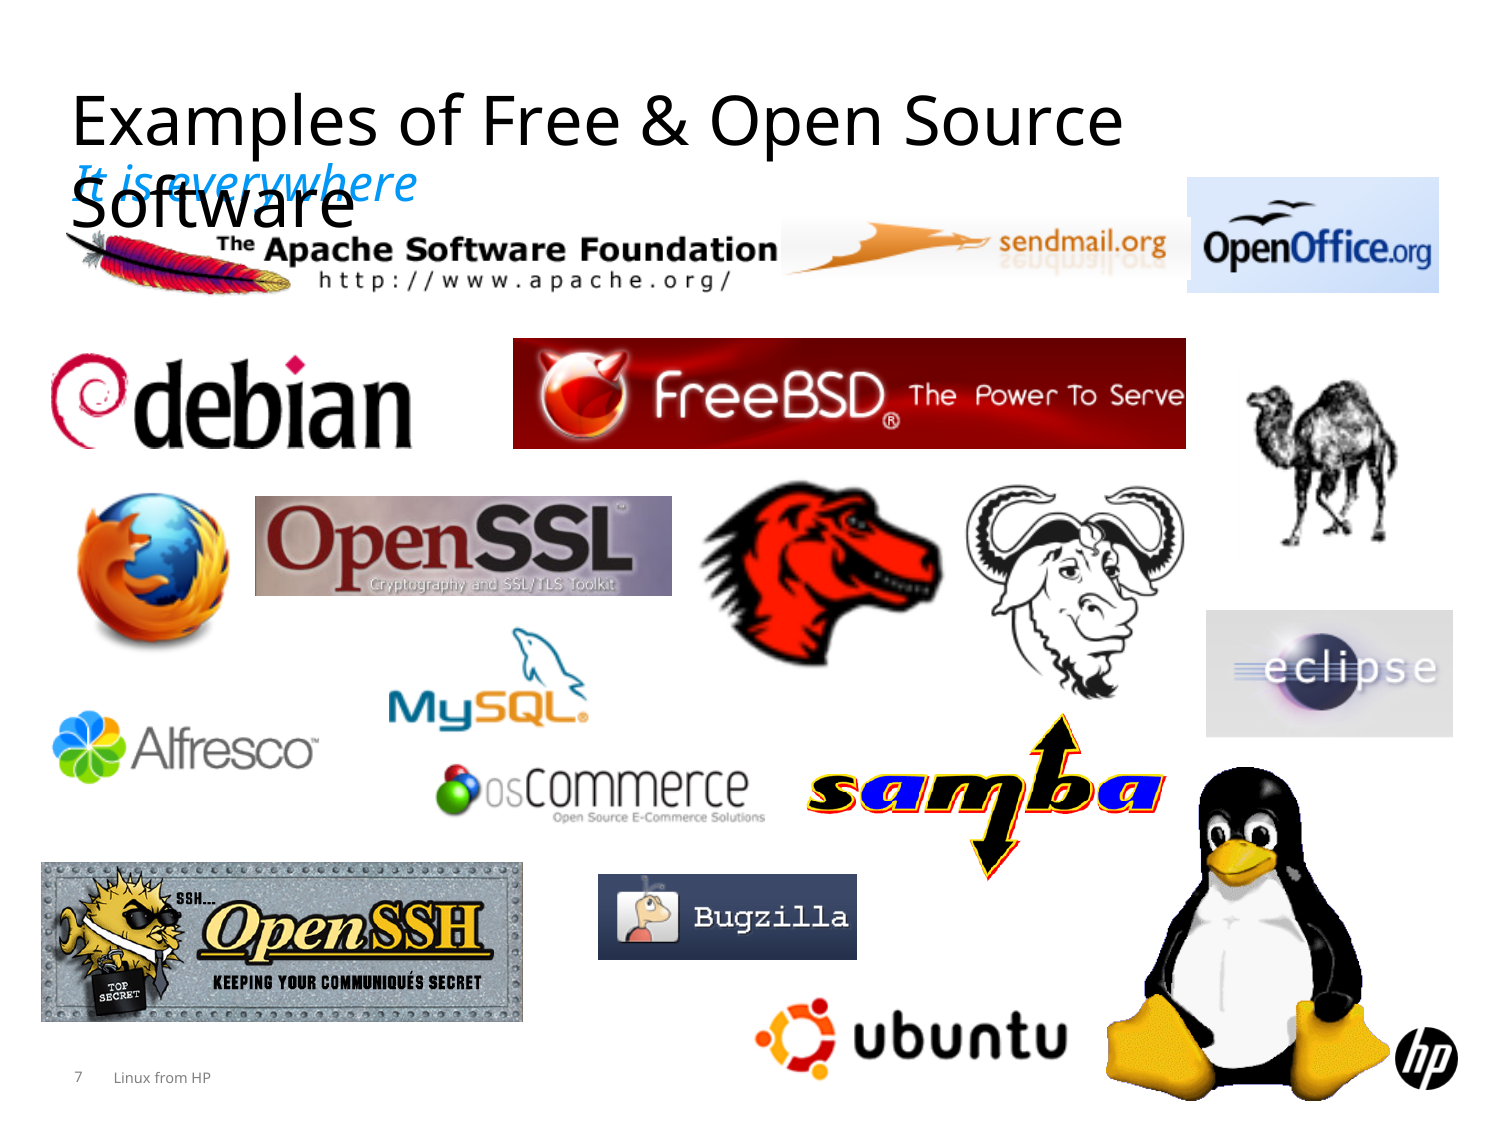

Examples of Free & Open Source Software
It is everywhere